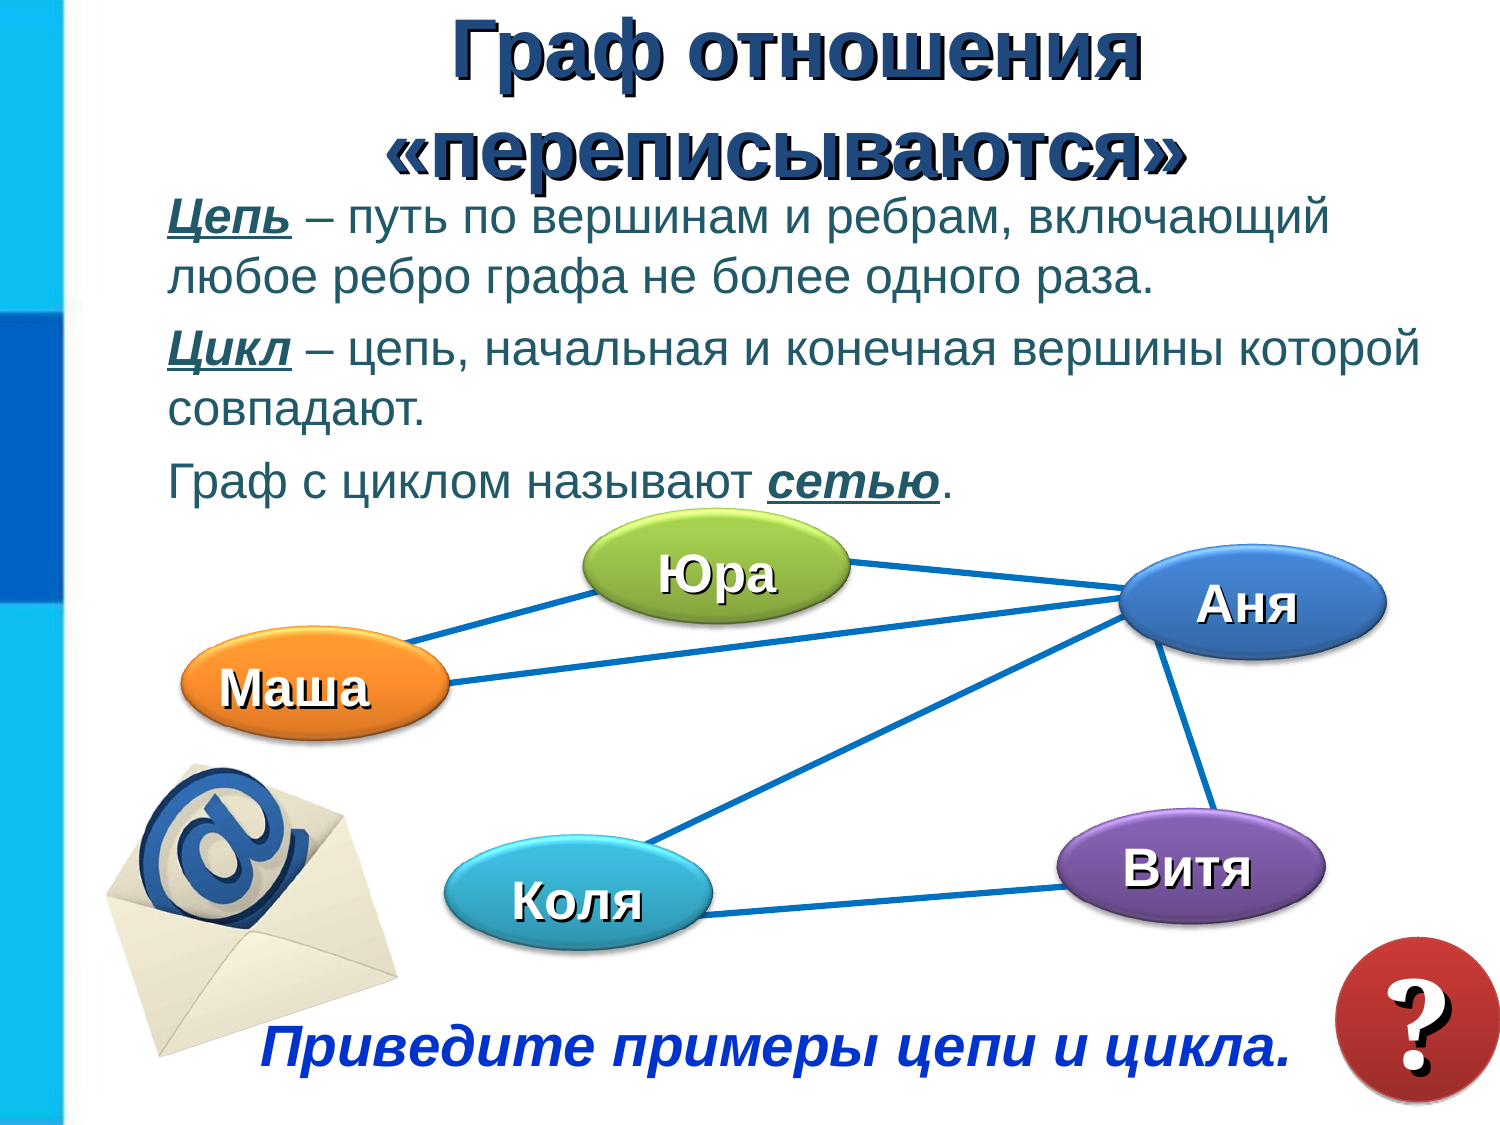

# Граф отношения «переписываются»
Цепь – путь по вершинам и ребрам, включающий любое ребро графа не более одного раза.
Цикл – цепь, начальная и конечная вершины которой совпадают.
Граф с циклом называют сетью.
Юра
Аня
Маша
Витя
Коля
?
Приведите примеры цепи и цикла.